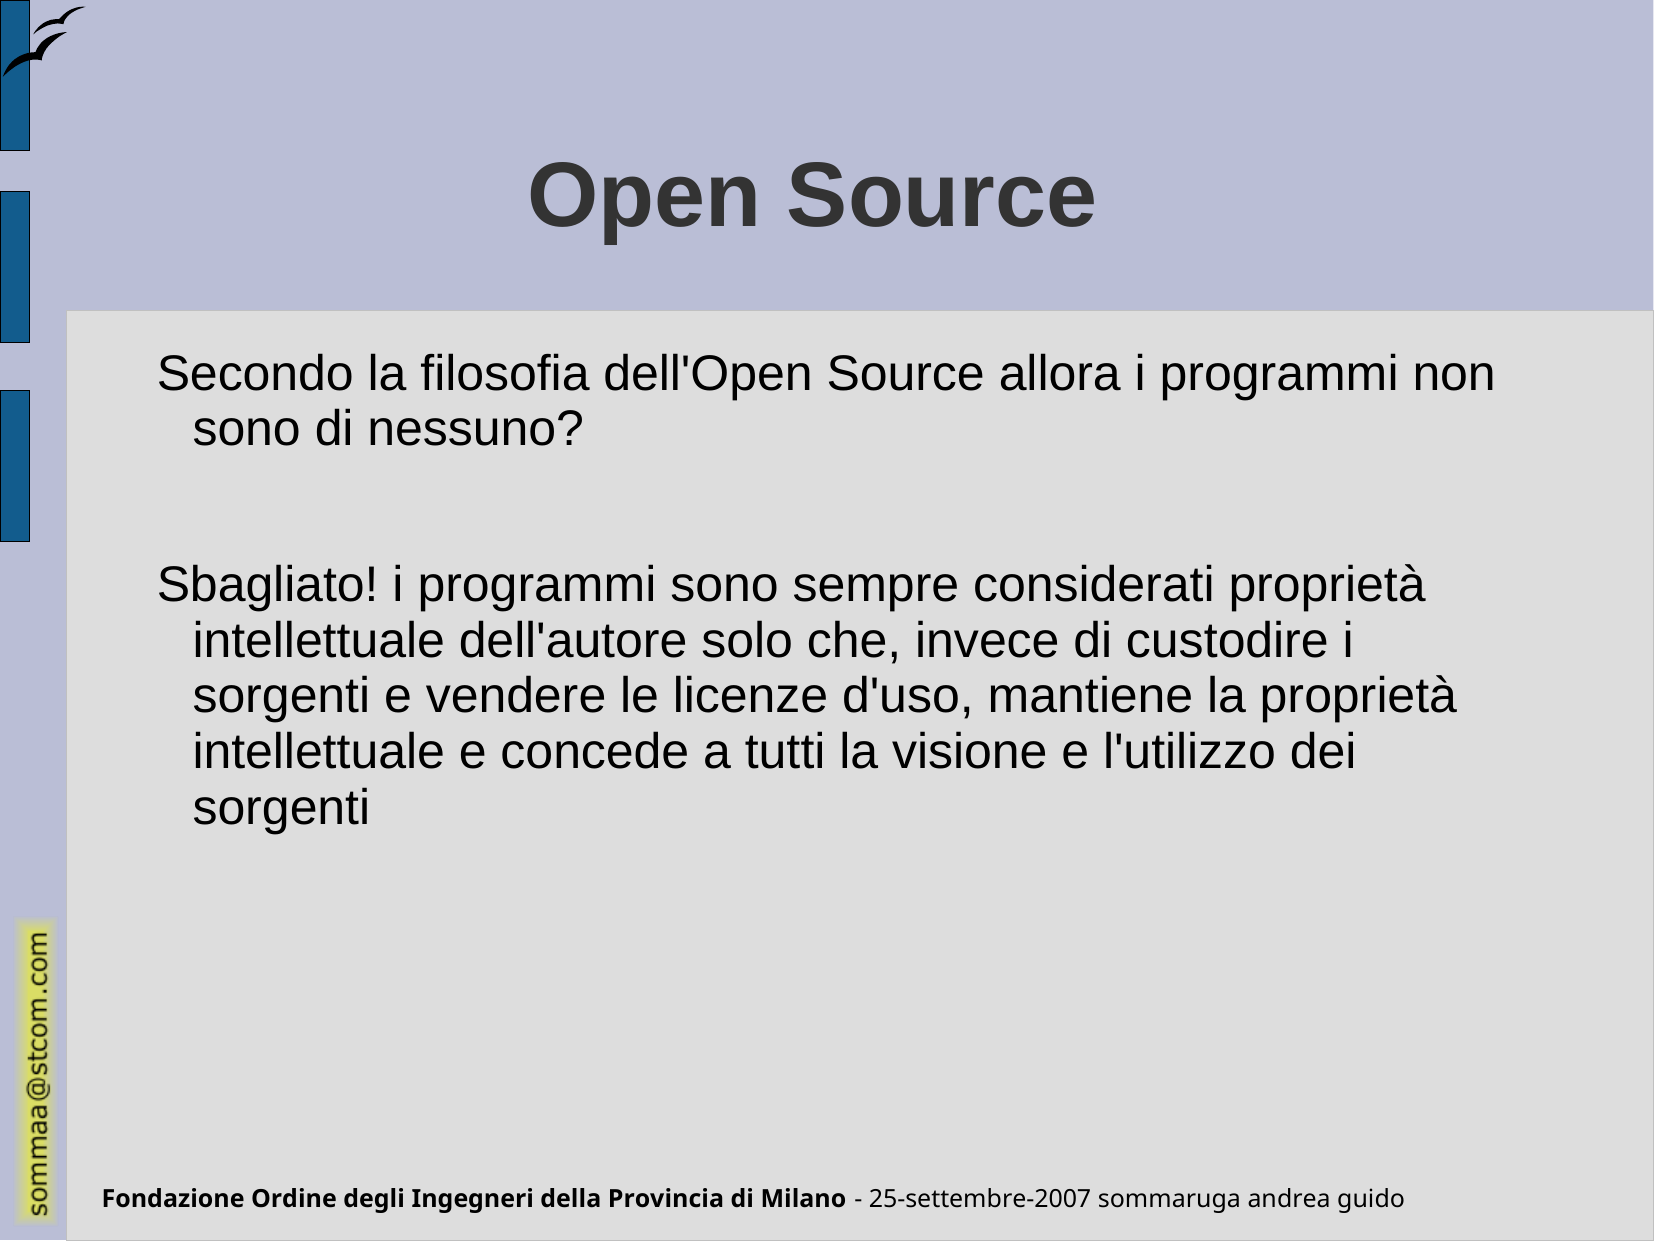

# Open Source
Secondo la filosofia dell'Open Source allora i programmi non sono di nessuno?
Sbagliato! i programmi sono sempre considerati proprietà intellettuale dell'autore solo che, invece di custodire i sorgenti e vendere le licenze d'uso, mantiene la proprietà intellettuale e concede a tutti la visione e l'utilizzo dei sorgenti